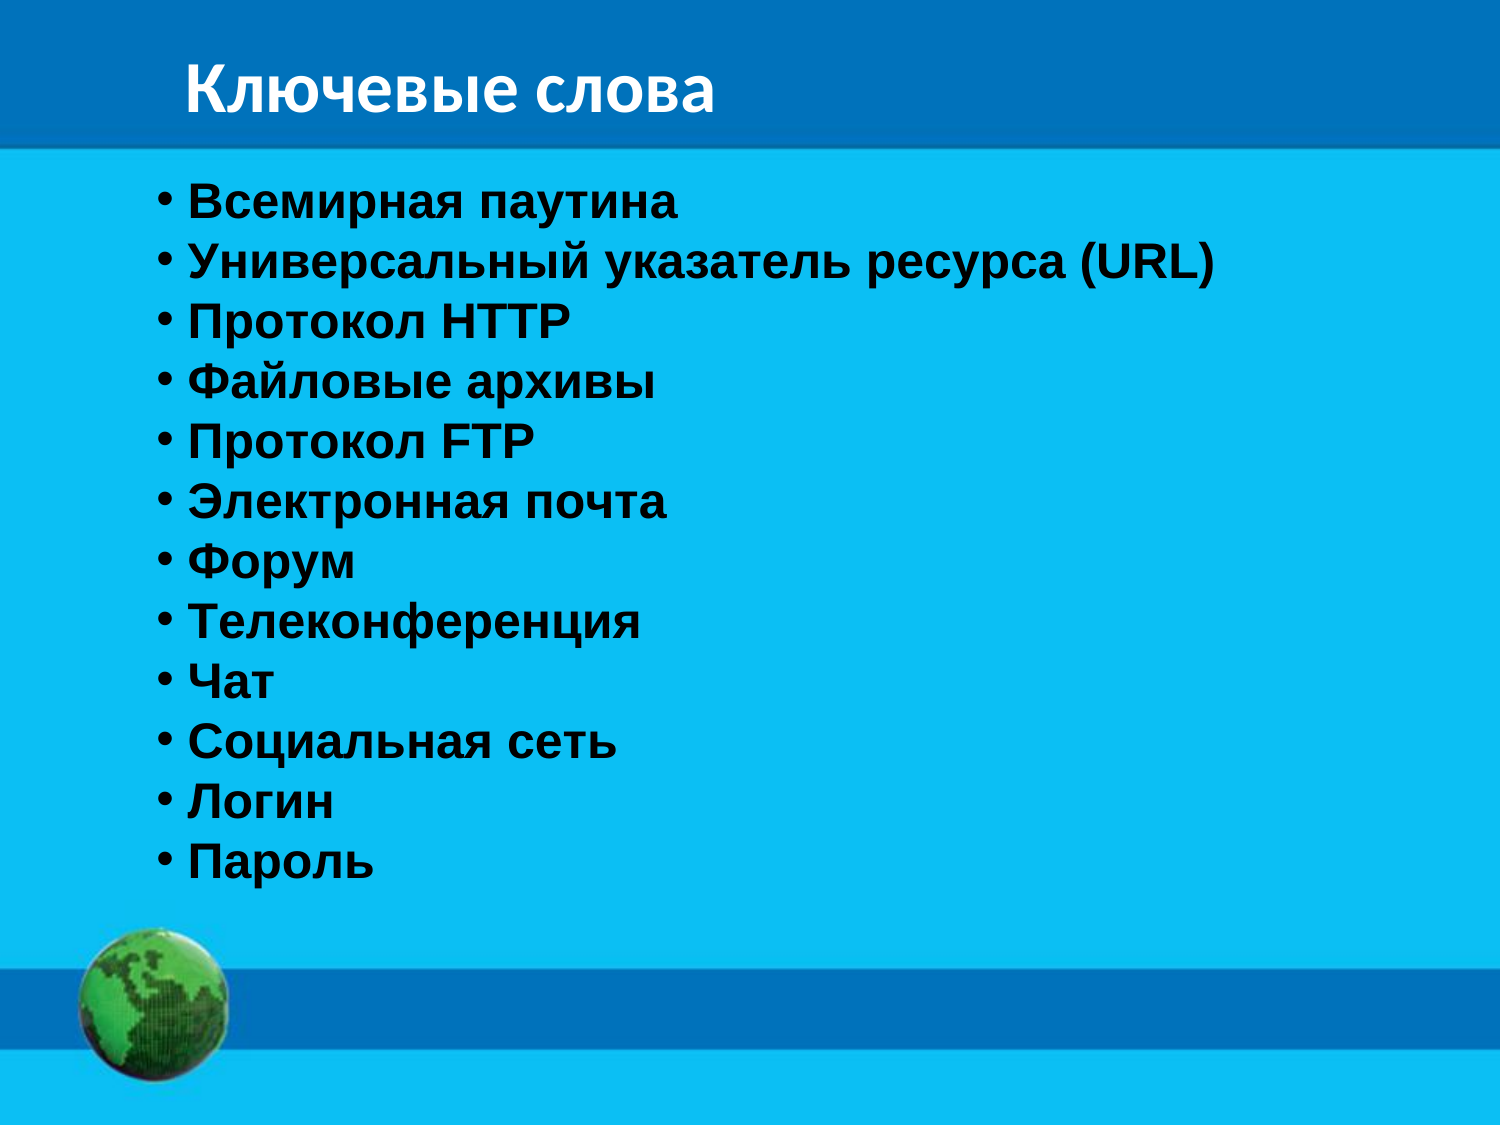

Ключевые слова
 Всемирная паутина
 Универсальный указатель ресурса (URL)
 Протокол HTTP
 Файловые архивы
 Протокол FTP
 Электронная почта
 Форум
 Телеконференция
 Чат
 Социальная сеть
 Логин
 Пароль